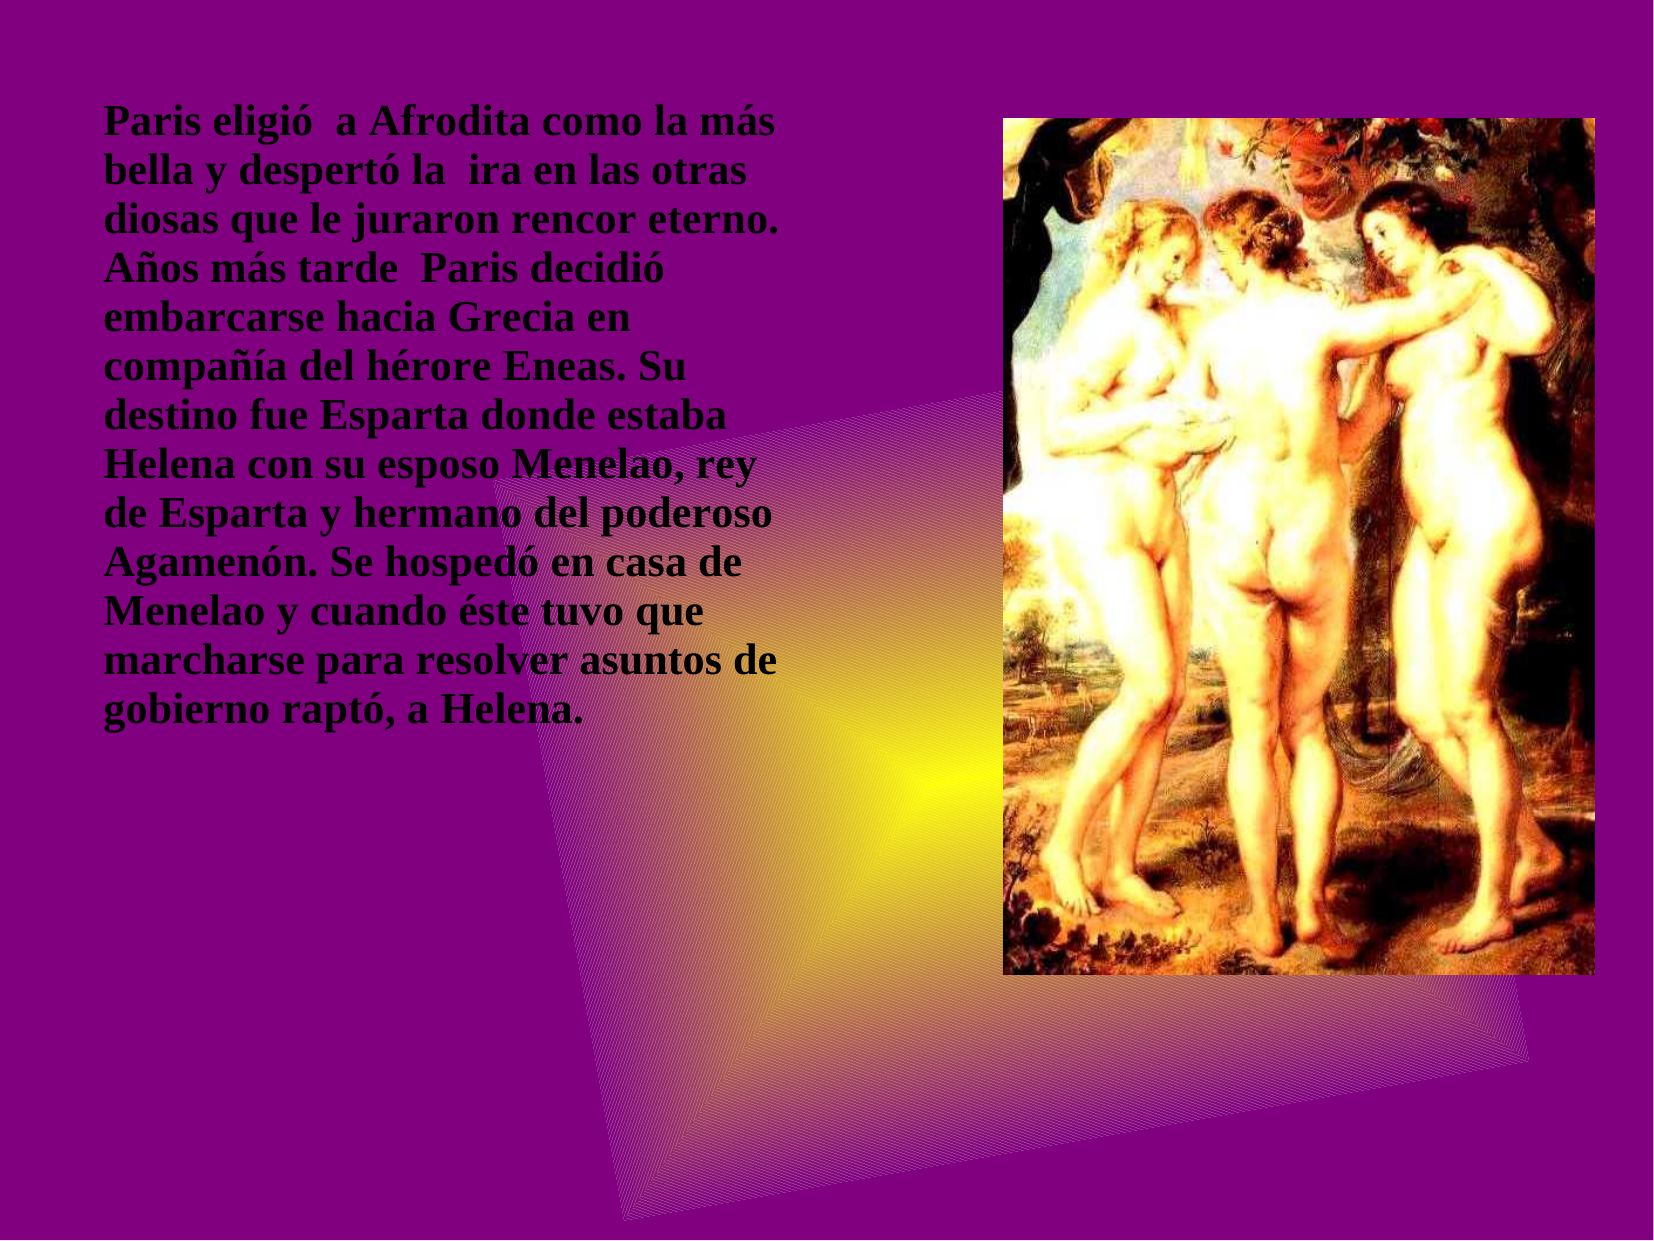

Paris eligió a Afrodita como la más bella y despertó la ira en las otras diosas que le juraron rencor eterno. Años más tarde Paris decidió embarcarse hacia Grecia en compañía del hérore Eneas. Su destino fue Esparta donde estaba Helena con su esposo Menelao, rey de Esparta y hermano del poderoso Agamenón. Se hospedó en casa de Menelao y cuando éste tuvo que marcharse para resolver asuntos de gobierno raptó, a Helena.